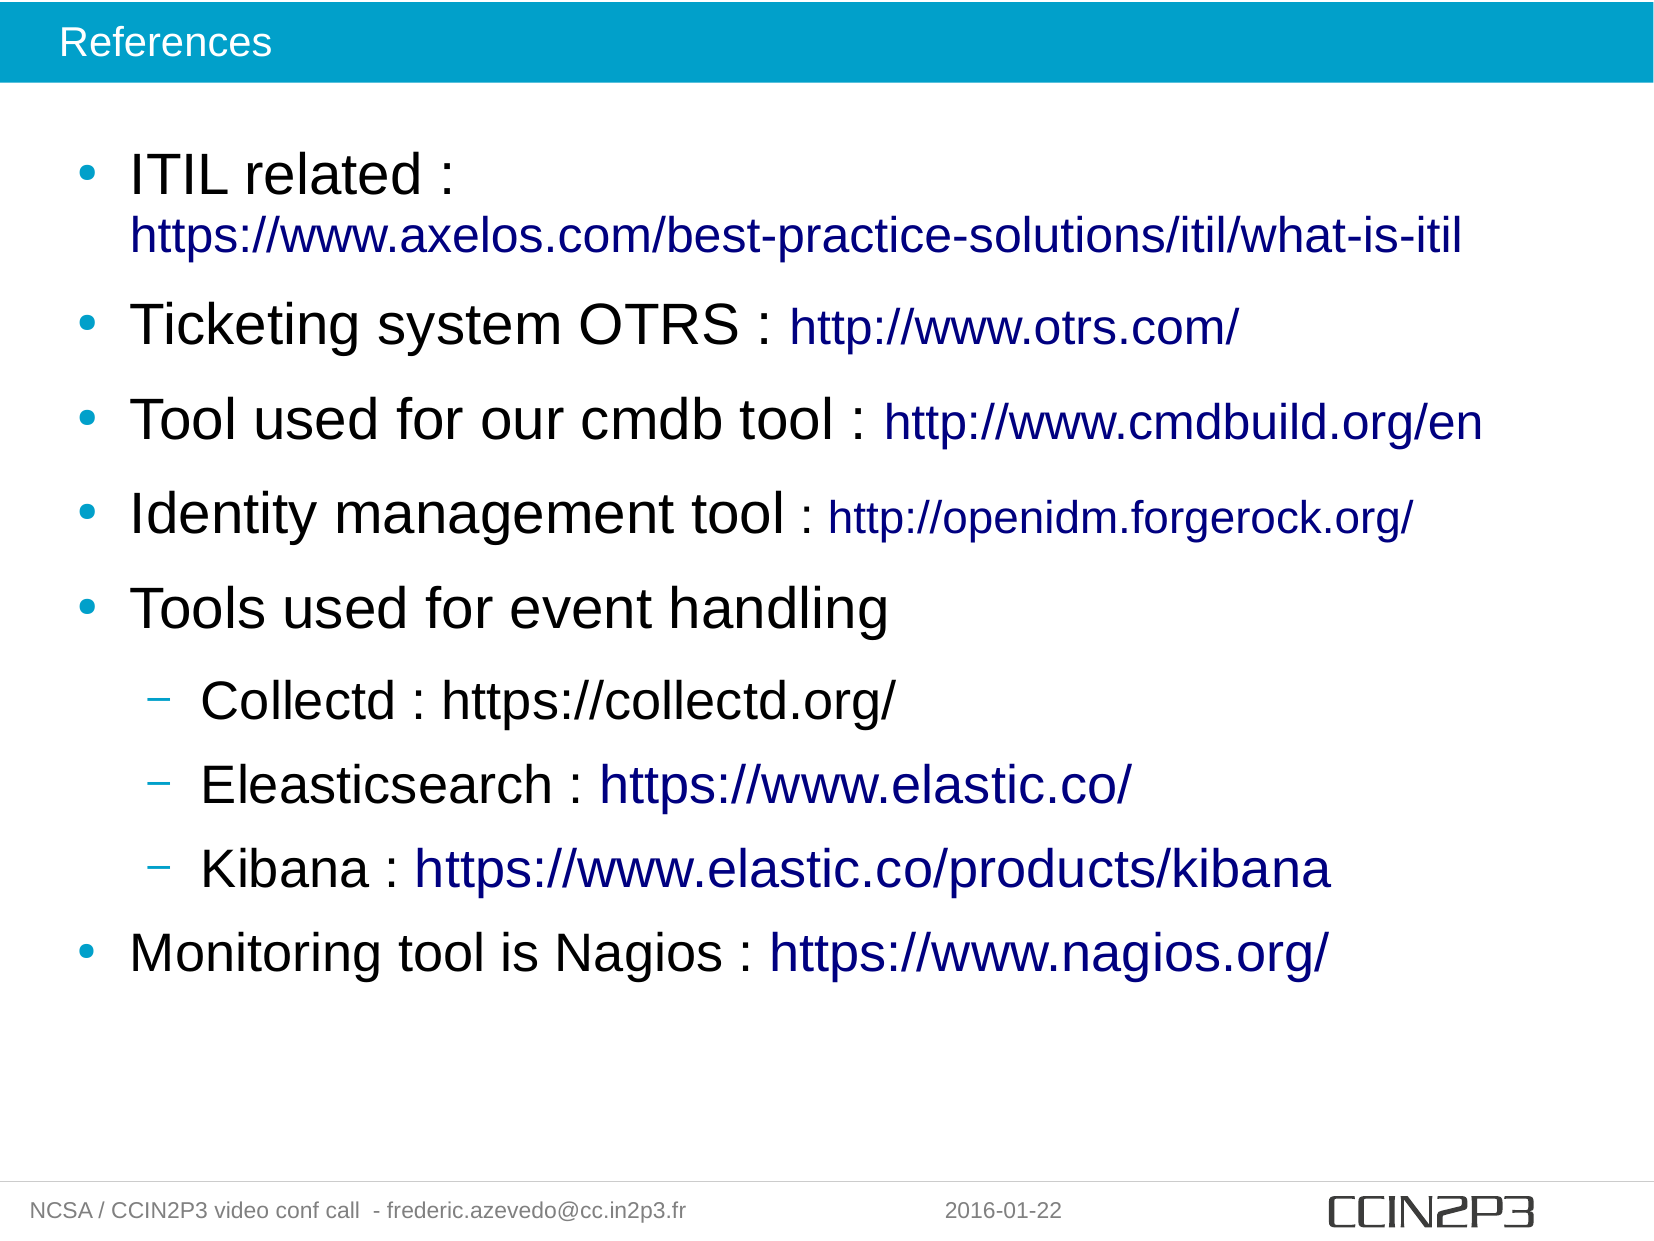

# References
ITIL related : https://www.axelos.com/best-practice-solutions/itil/what-is-itil
Ticketing system OTRS : http://www.otrs.com/
Tool used for our cmdb tool : http://www.cmdbuild.org/en
Identity management tool : http://openidm.forgerock.org/
Tools used for event handling
Collectd : https://collectd.org/
Eleasticsearch : https://www.elastic.co/
Kibana : https://www.elastic.co/products/kibana
Monitoring tool is Nagios : https://www.nagios.org/
NCSA / CCIN2P3 video conf call - frederic.azevedo@cc.in2p3.fr
2016-01-22